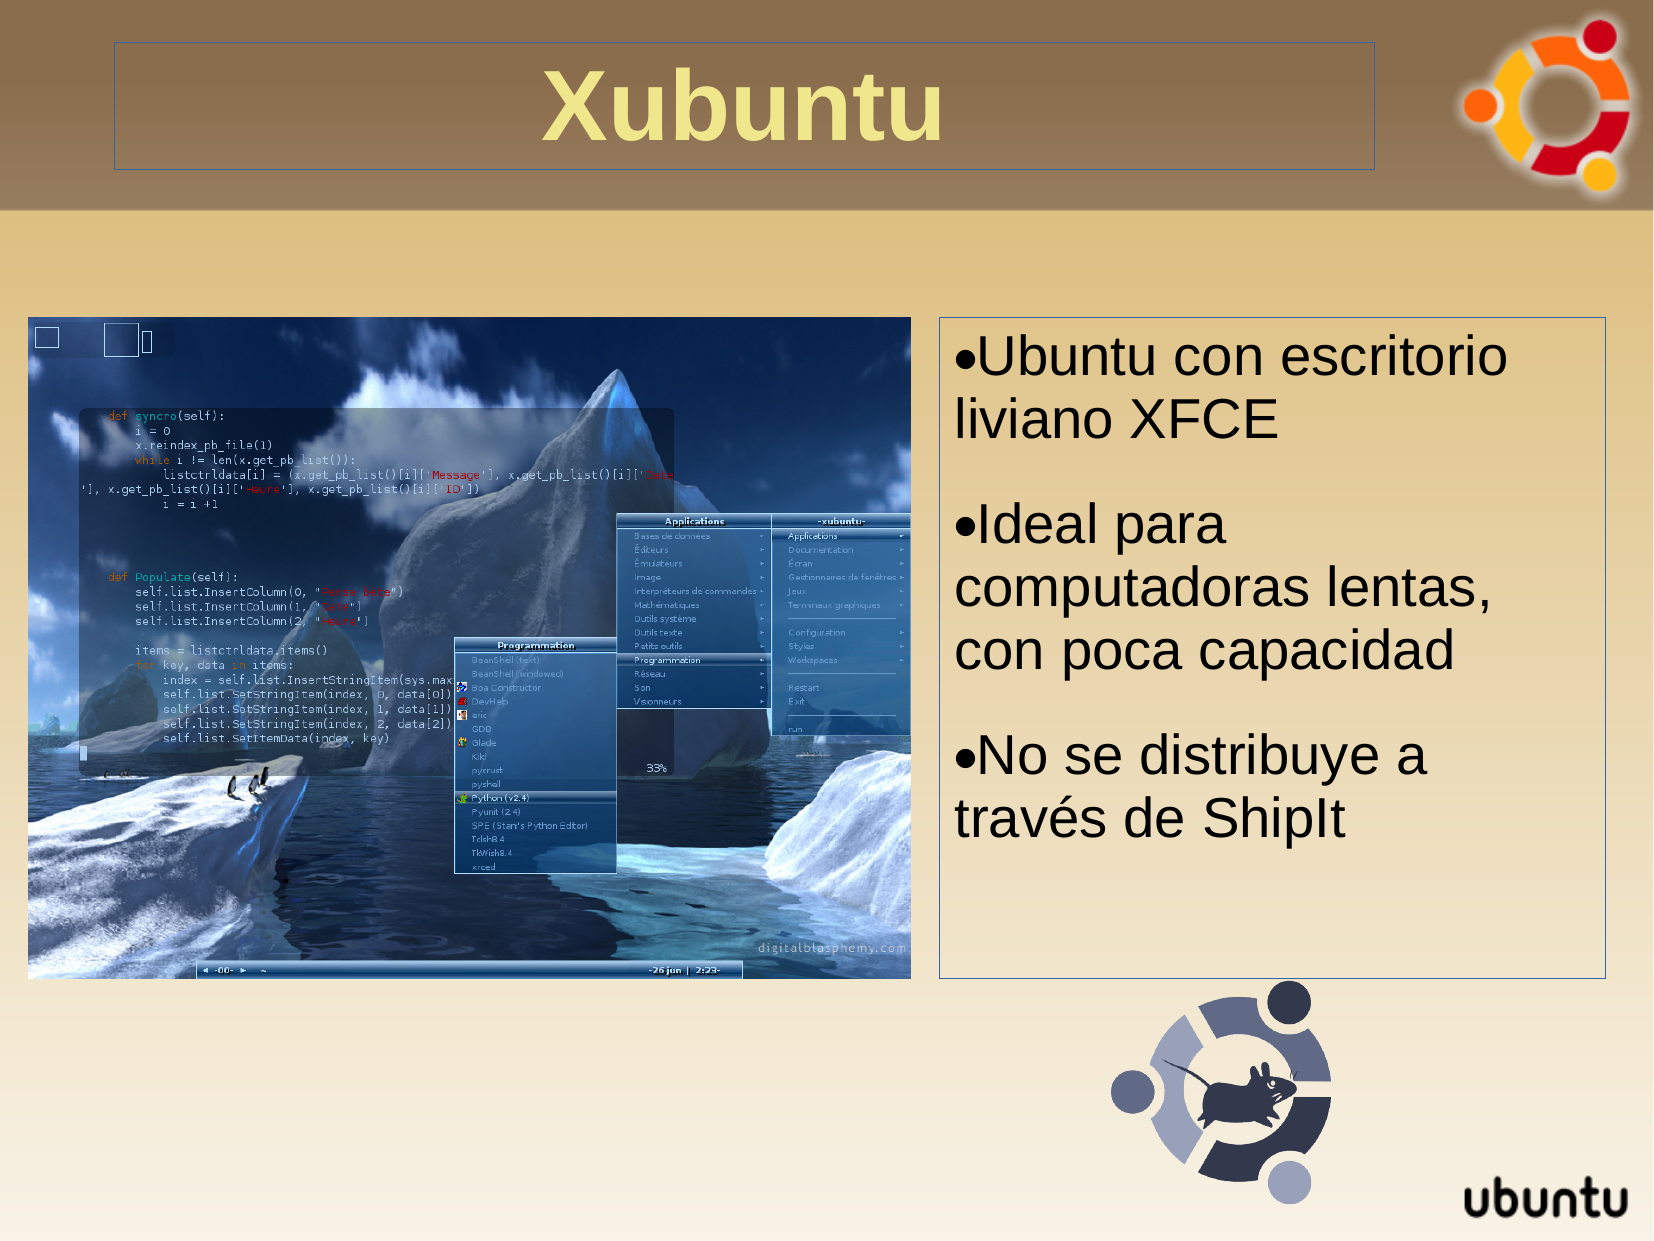

Xubuntu
Ubuntu con escritorio liviano XFCE
Ideal para computadoras lentas, con poca capacidad
No se distribuye a través de ShipIt